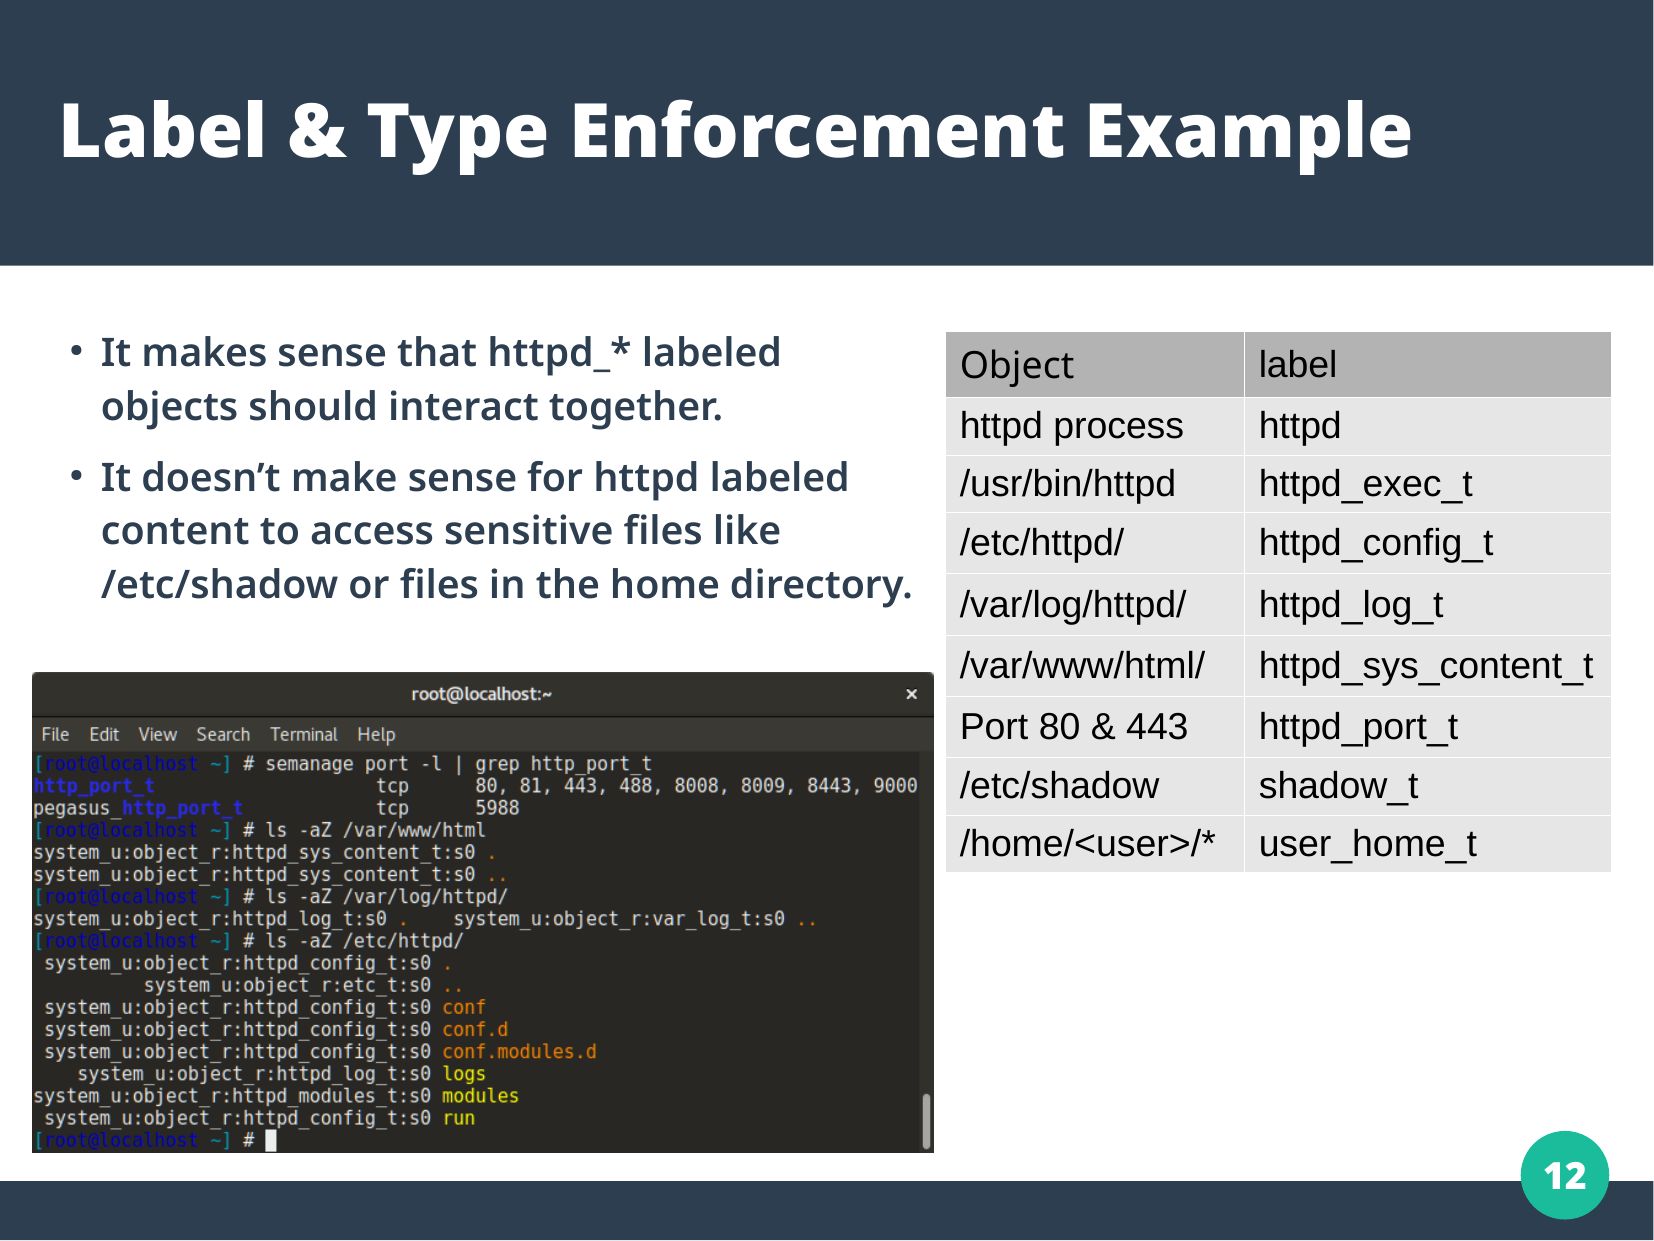

# Label & Type Enforcement Example
It makes sense that httpd_* labeled objects should interact together.
It doesn’t make sense for httpd labeled content to access sensitive files like /etc/shadow or files in the home directory.
| Object | label |
| --- | --- |
| httpd process | httpd |
| /usr/bin/httpd | httpd\_exec\_t |
| /etc/httpd/ | httpd\_config\_t |
| /var/log/httpd/ | httpd\_log\_t |
| /var/www/html/ | httpd\_sys\_content\_t |
| Port 80 & 443 | httpd\_port\_t |
| /etc/shadow | shadow\_t |
| /home/<user>/\* | user\_home\_t |
12